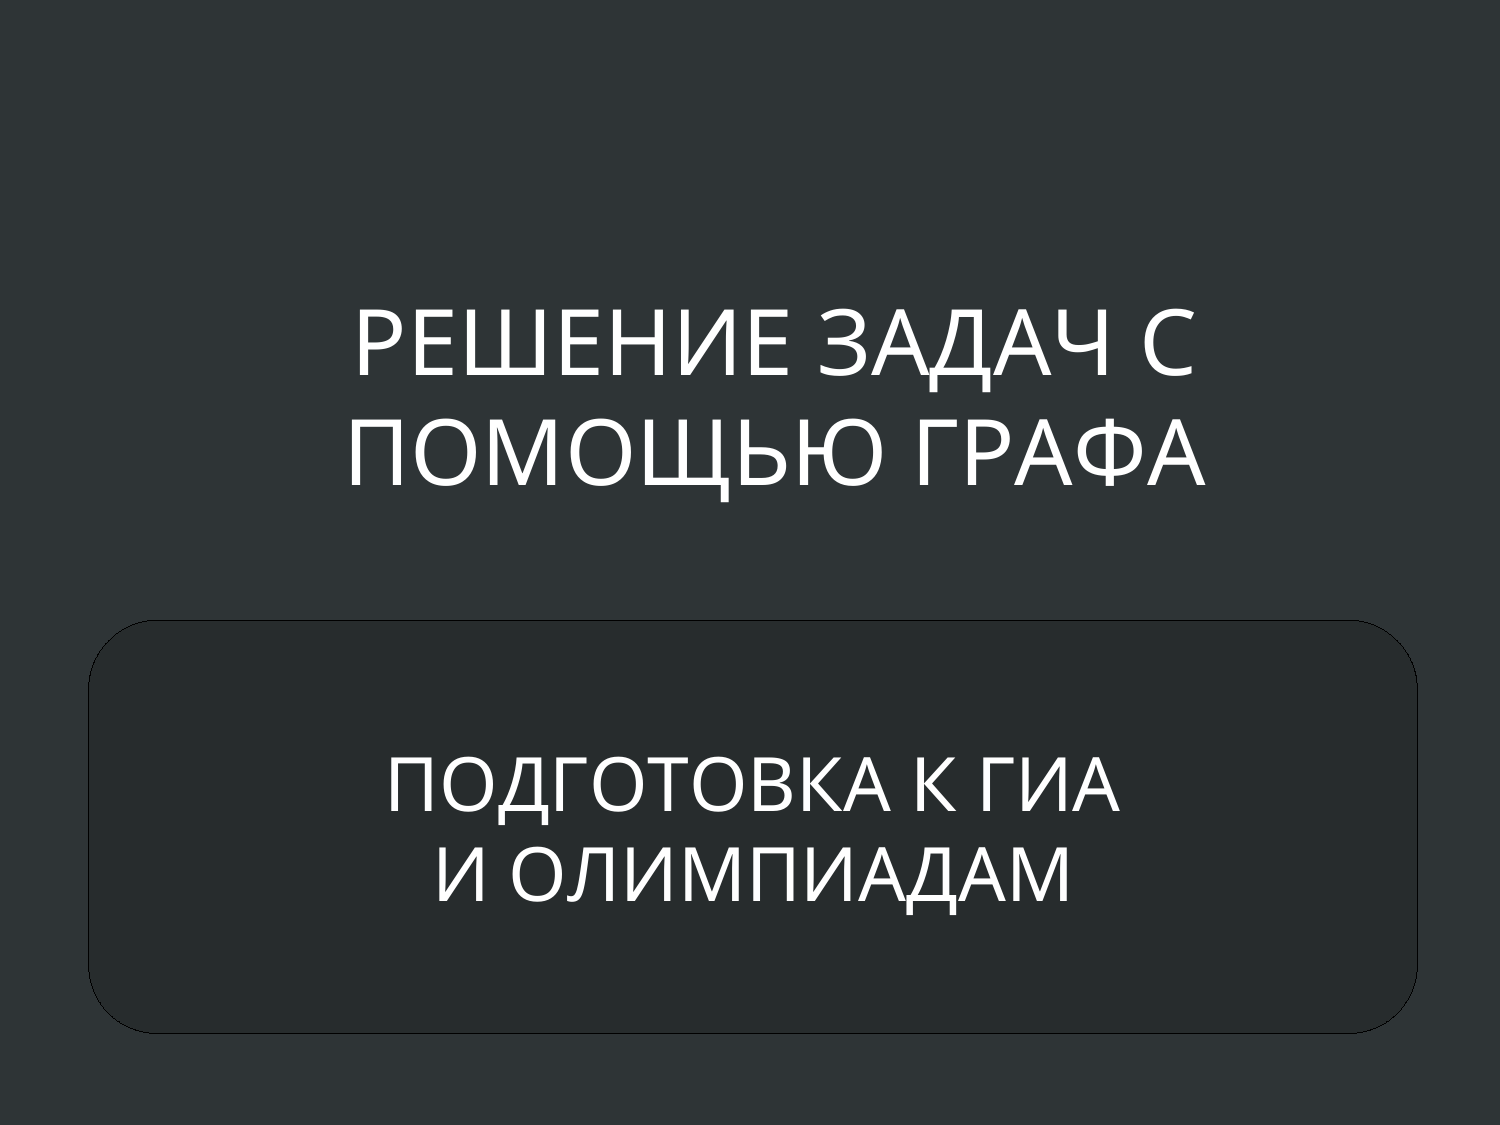

# РЕШЕНИЕ ЗАДАЧ С ПОМОЩЬЮ ГРАФА
ПОДГОТОВКА К ГИА
И ОЛИМПИАДАМ